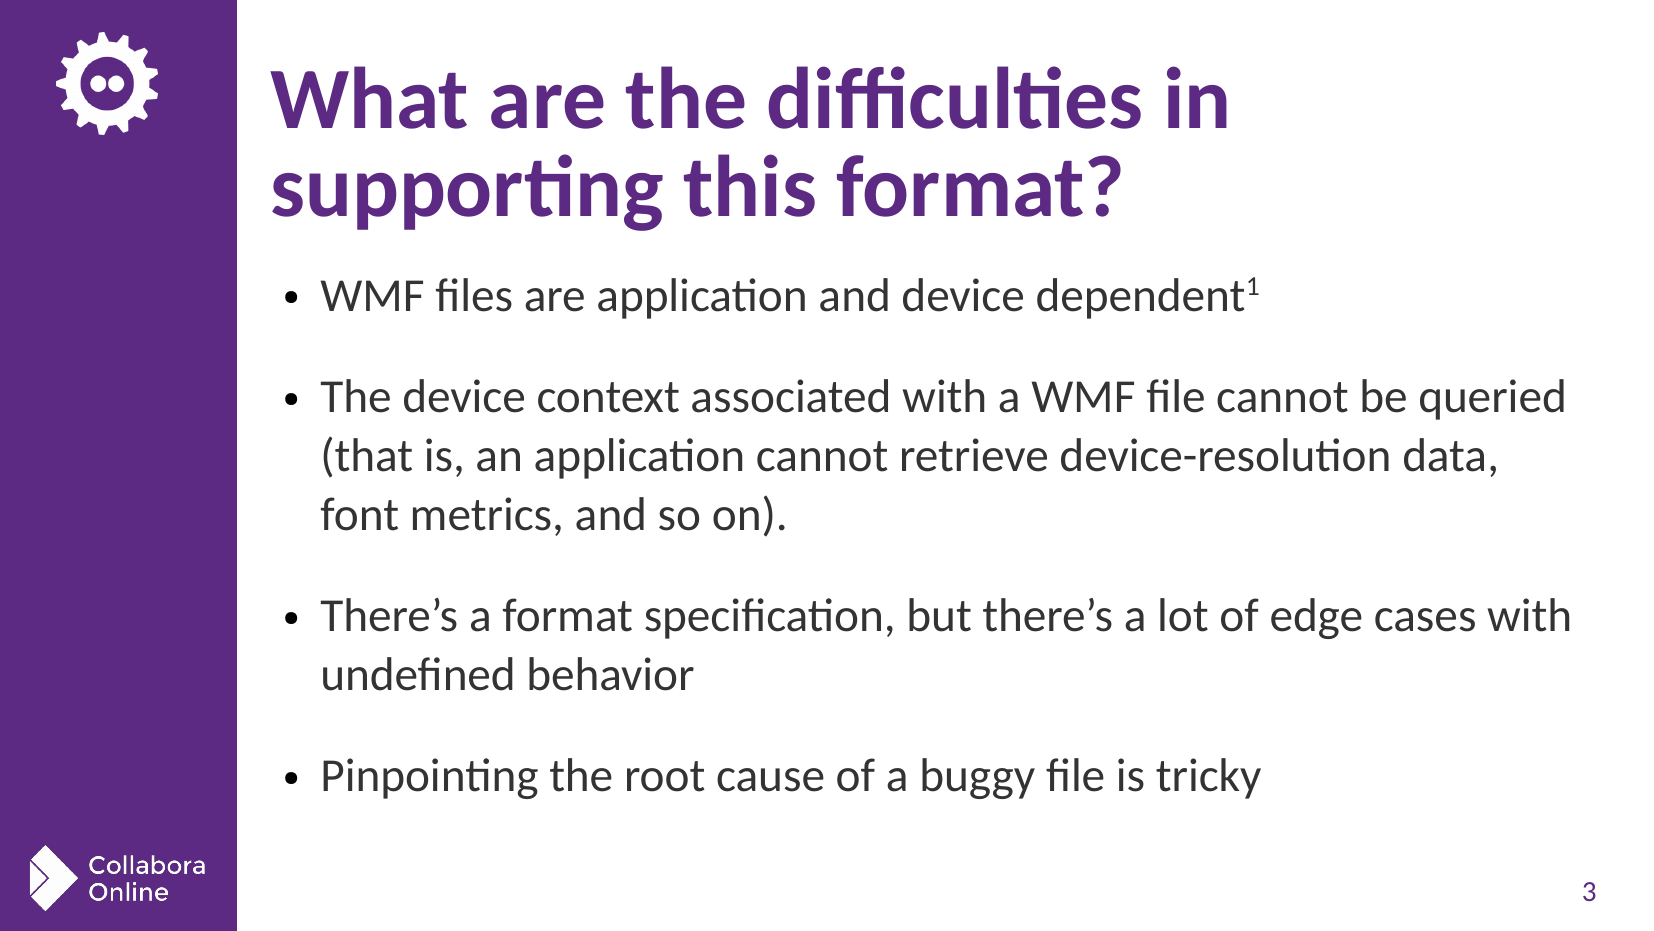

# What are the difficulties in supporting this format?
WMF files are application and device dependent1
The device context associated with a WMF file cannot be queried (that is, an application cannot retrieve device-resolution data, font metrics, and so on).
There’s a format specification, but there’s a lot of edge cases with
undefined behavior
Pinpointing the root cause of a buggy file is tricky
3